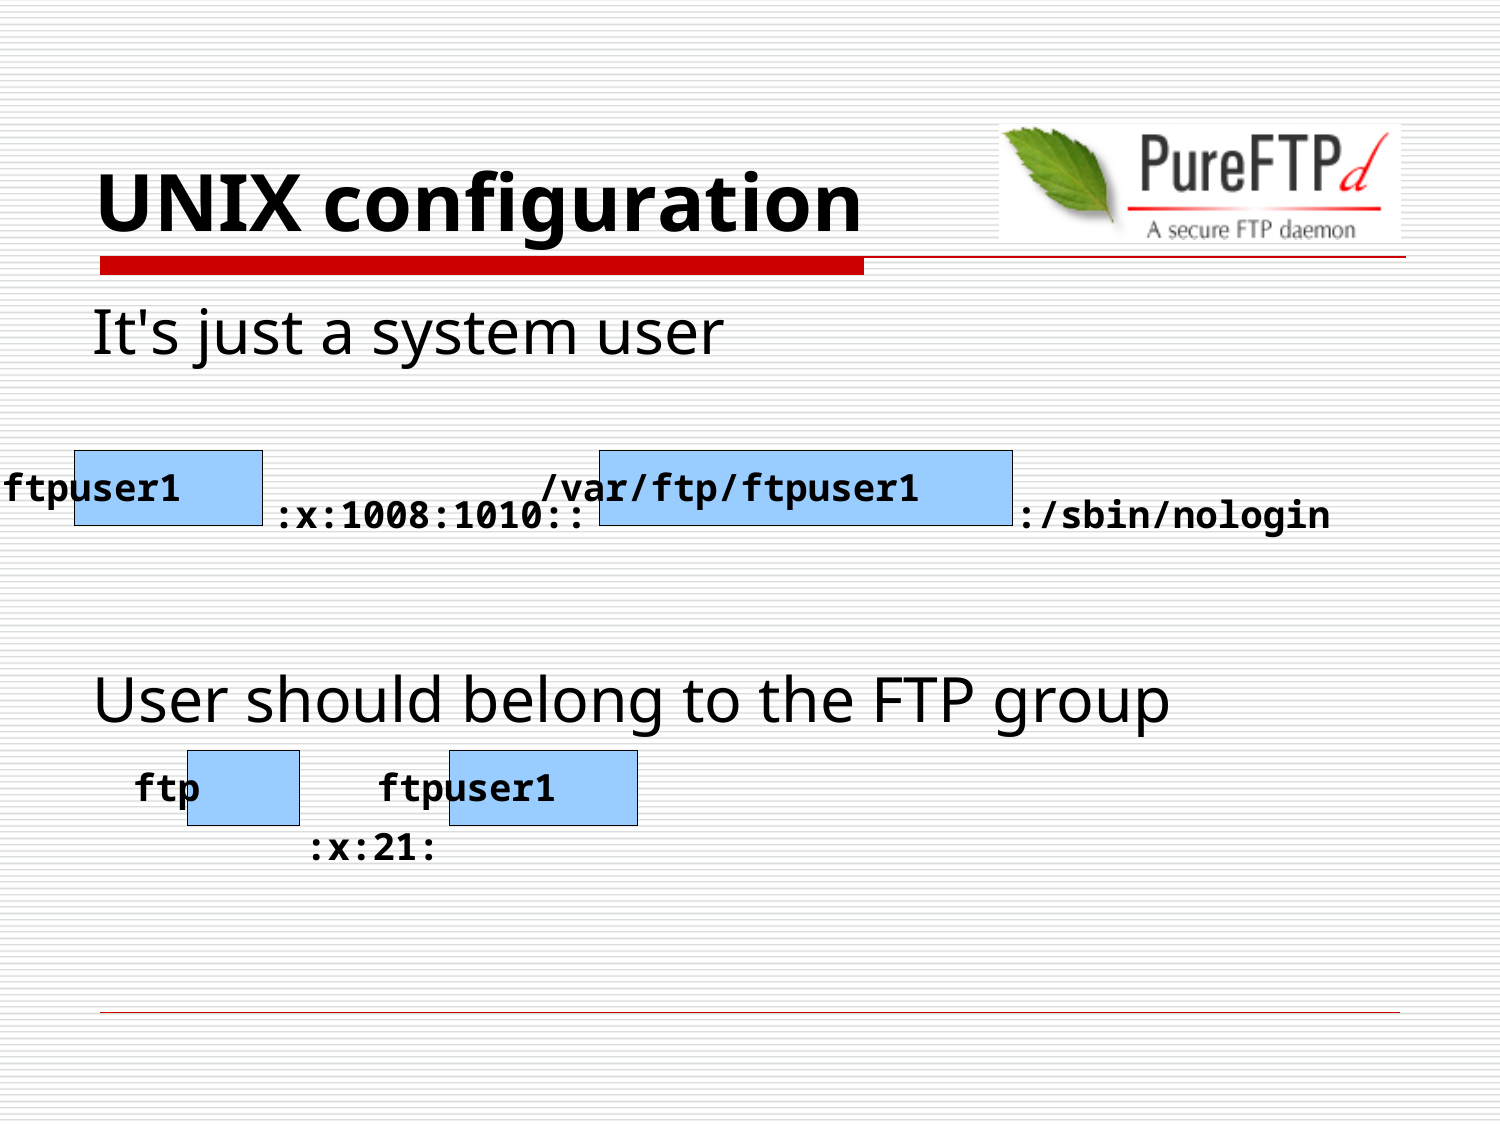

# UNIX configuration
It's just a system user
 :x:1008:1010:: :/sbin/nologin
User should belong to the FTP group
 :x:21:
ftpuser1
/var/ftp/ftpuser1
ftp
ftpuser1